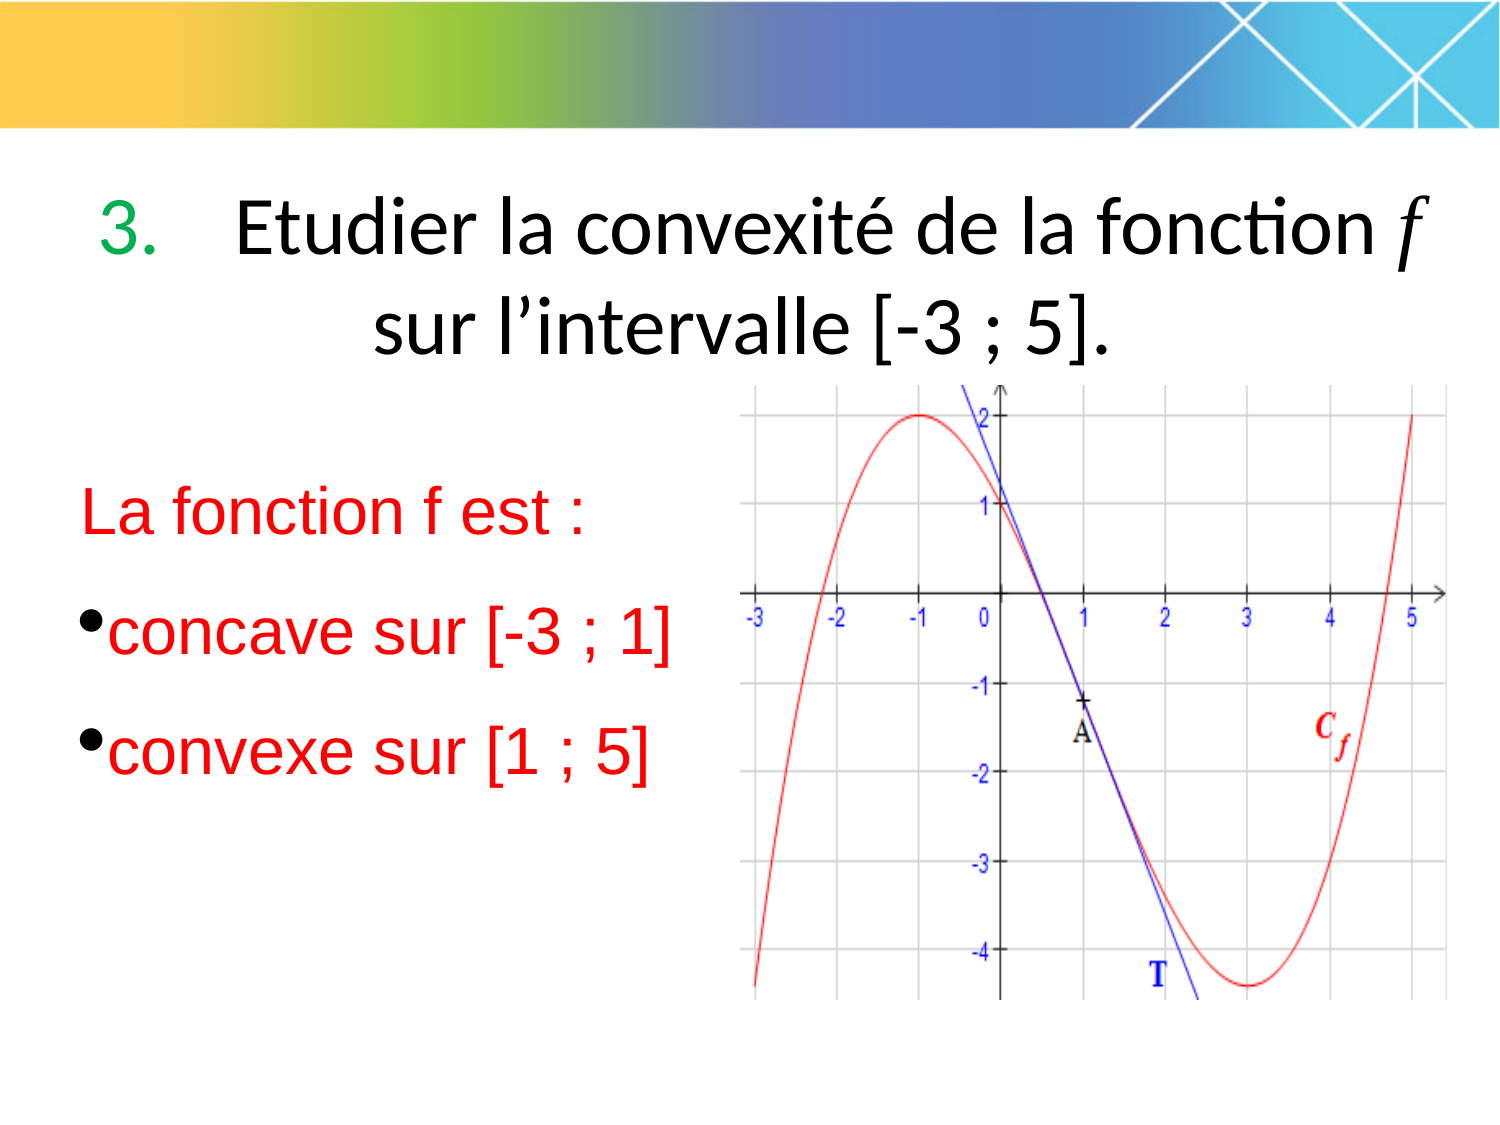

# Etudier la convexité de la fonction f sur l’intervalle [-3 ; 5].
La fonction f est :
concave sur [-3 ; 1]
convexe sur [1 ; 5]